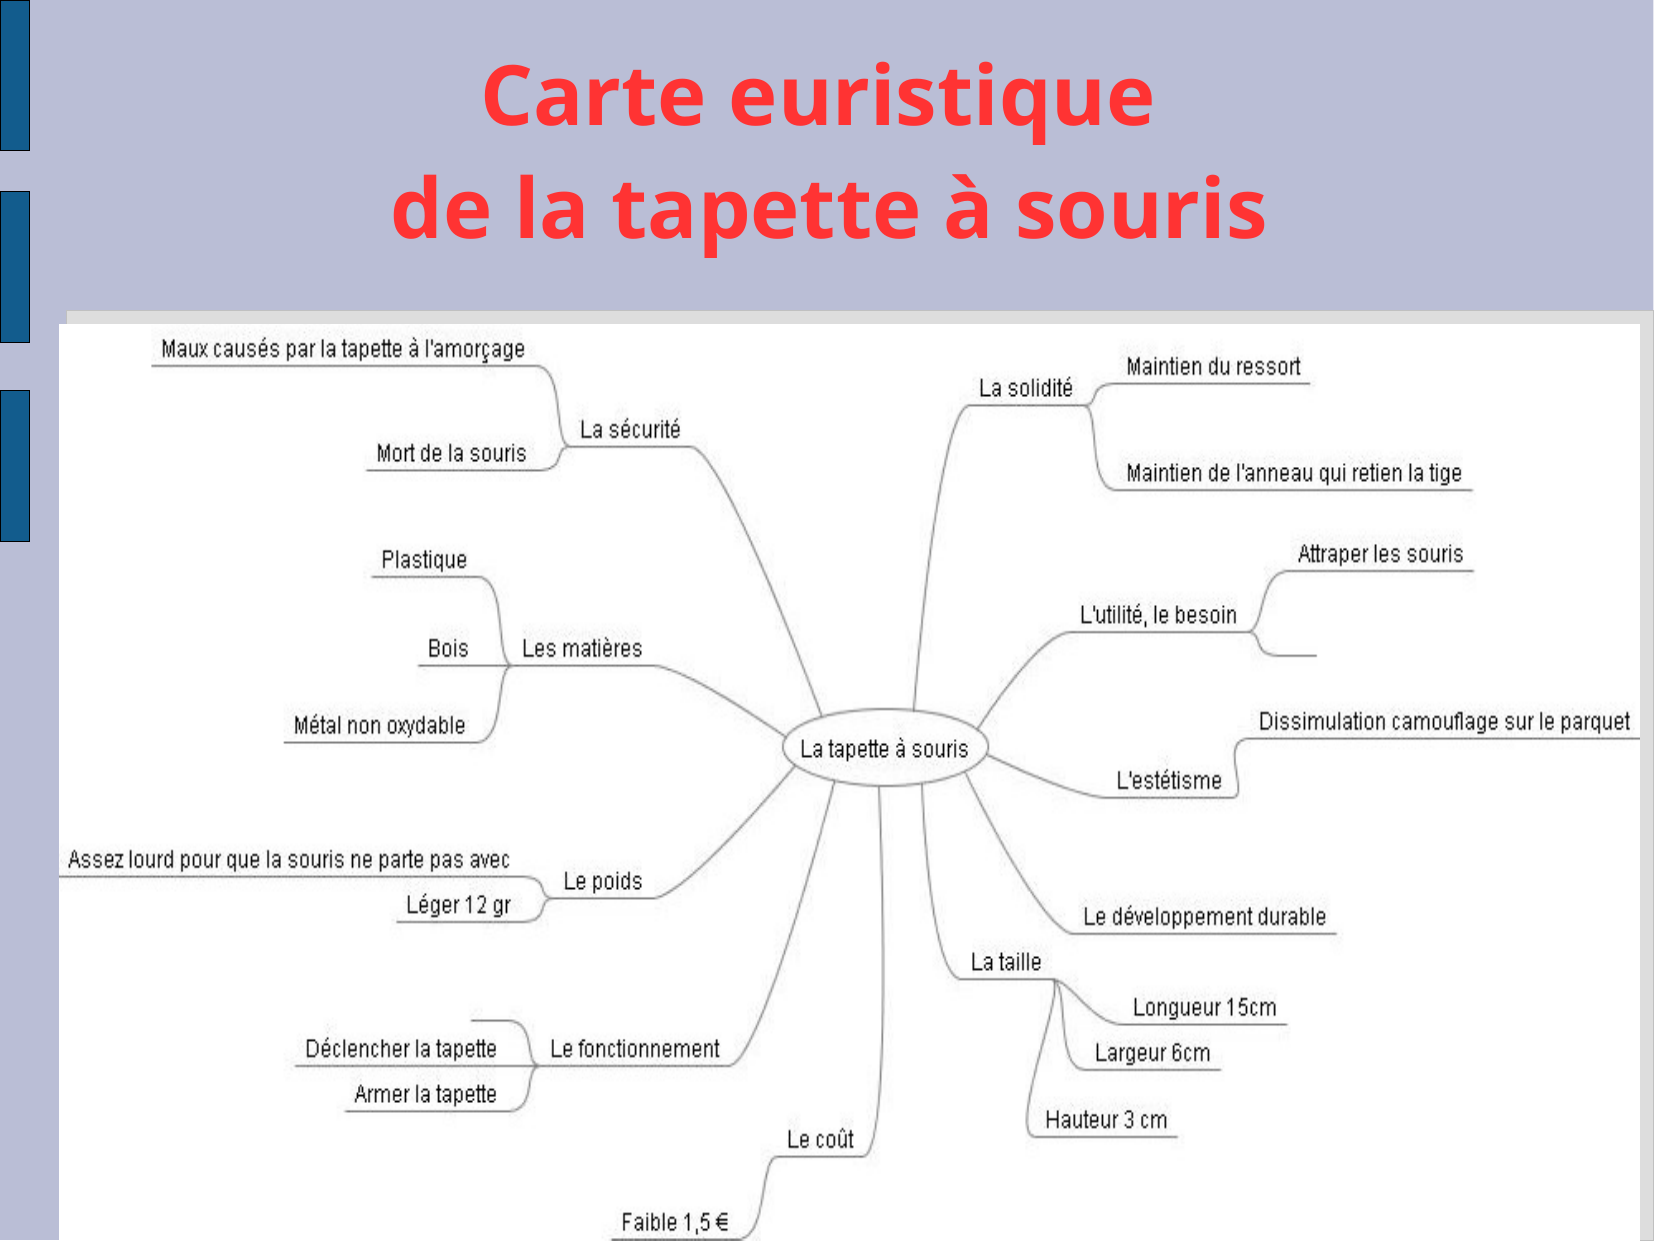

# Carte euristique de la tapette à souris
Insérer la carte